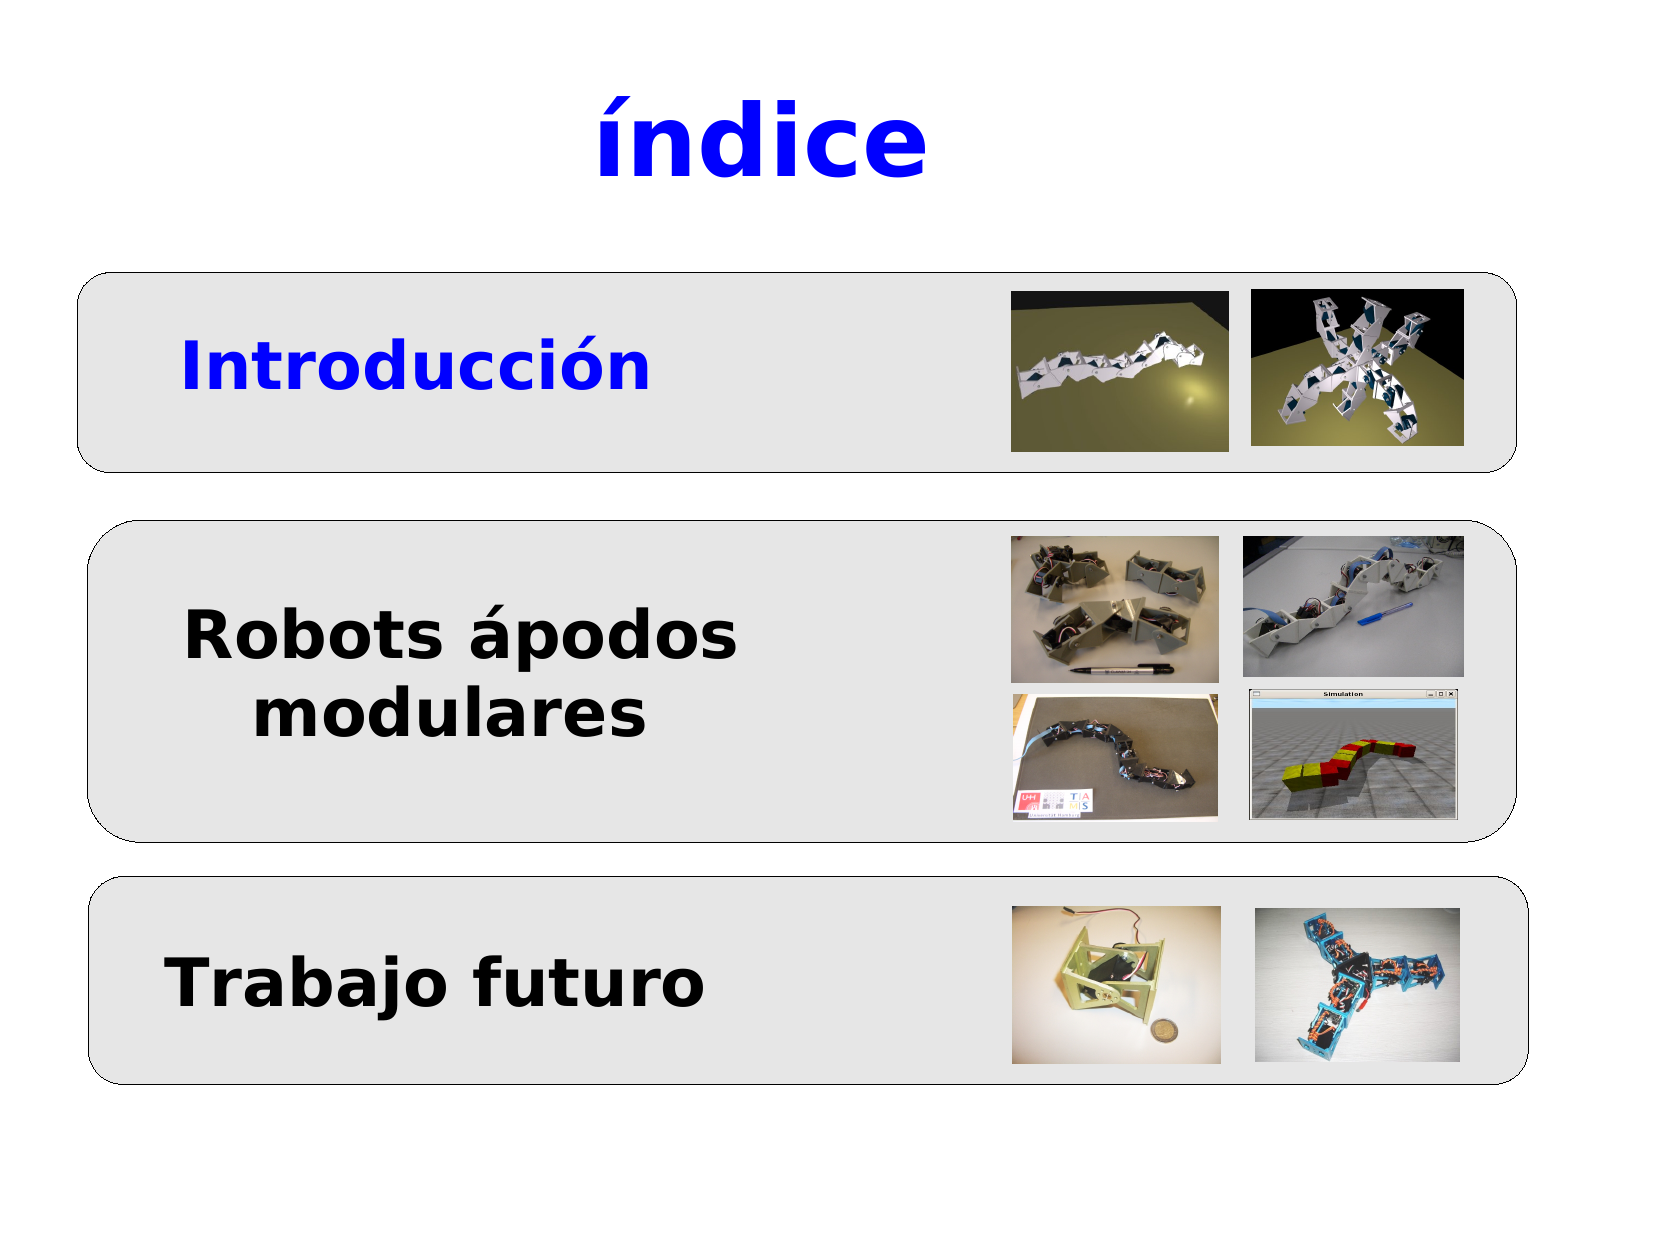

índice
 Introducción
 Robots ápodos modulares
 Trabajo futuro